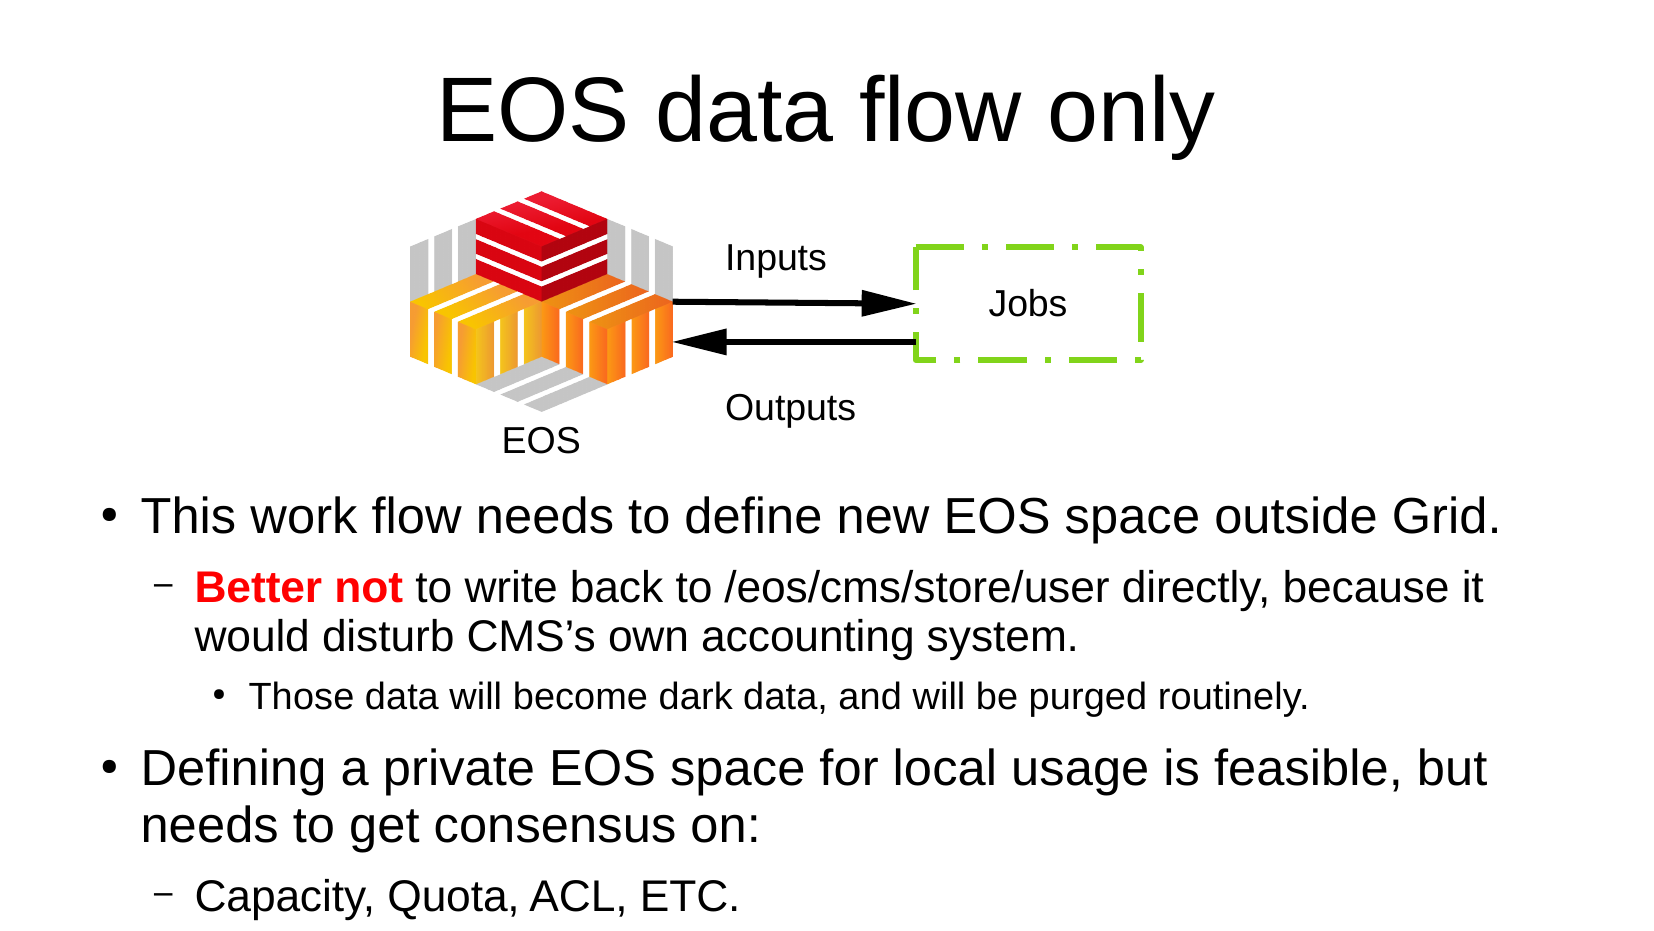

# EOS data flow only
EOS
Inputs
Jobs
Outputs
This work flow needs to define new EOS space outside Grid.
Better not to write back to /eos/cms/store/user directly, because it would disturb CMS’s own accounting system.
Those data will become dark data, and will be purged routinely.
Defining a private EOS space for local usage is feasible, but needs to get consensus on:
Capacity, Quota, ACL, ETC.